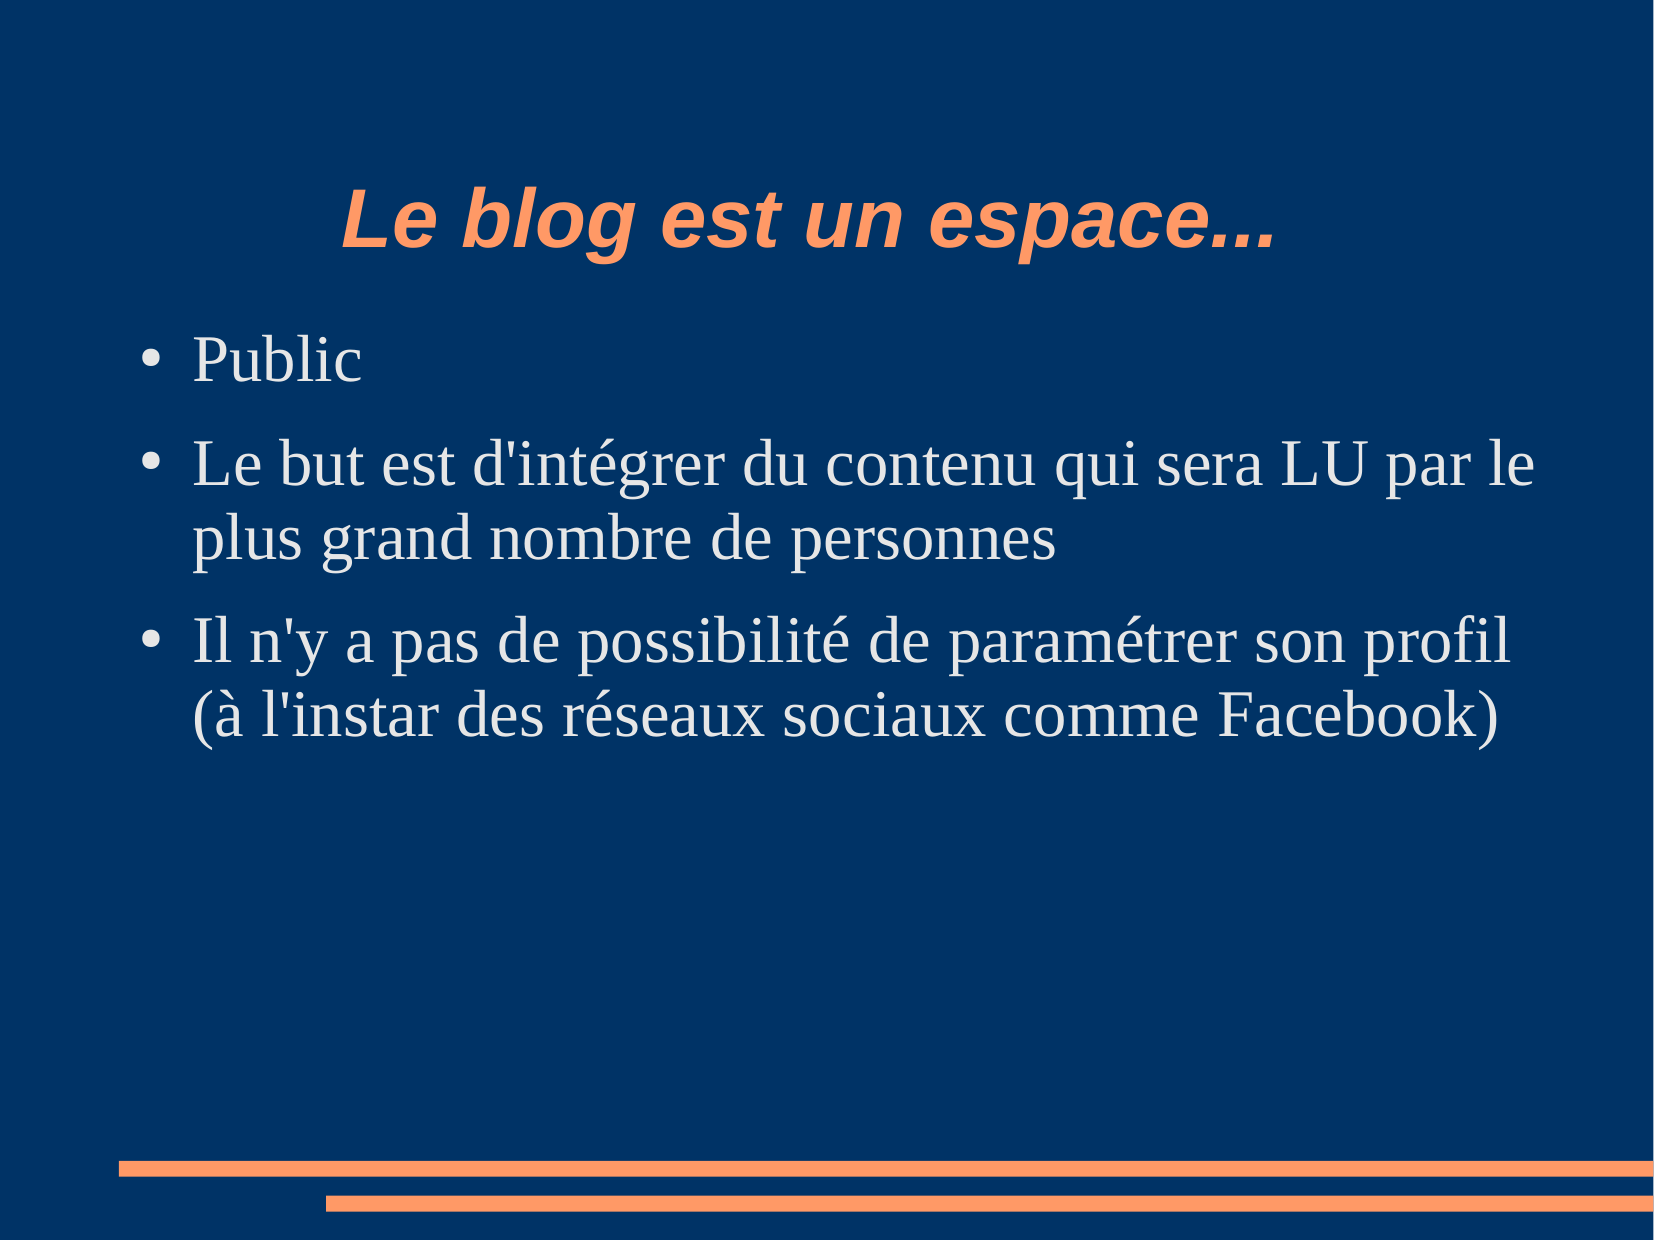

# Le blog est un espace...
Public
Le but est d'intégrer du contenu qui sera LU par le plus grand nombre de personnes
Il n'y a pas de possibilité de paramétrer son profil (à l'instar des réseaux sociaux comme Facebook)